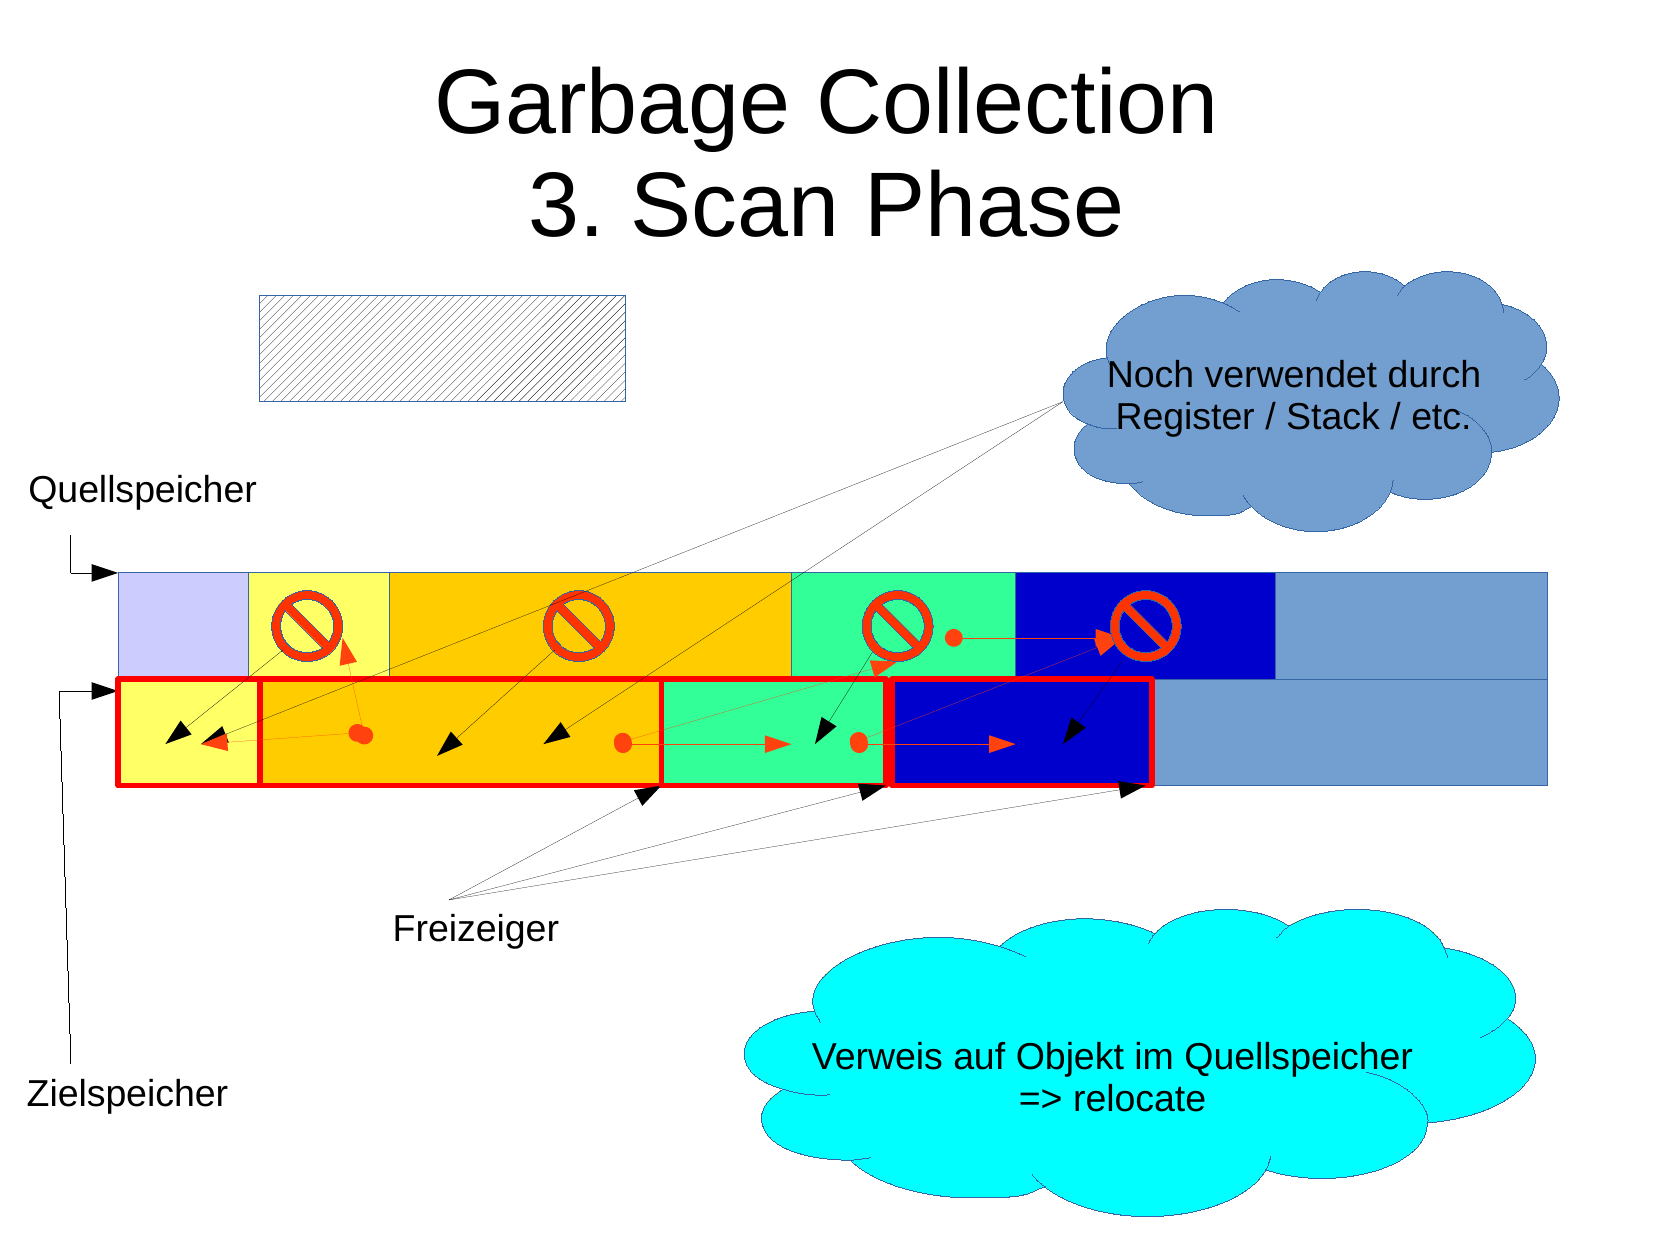

# Garbage Collection 3. Scan Phase
Noch verwendet durch
Register / Stack / etc.
Quellspeicher
Freizeiger
Kein Verweis, alles OK!
Nächstes...
Referenzen enthalten, denen
muss nachgegangen werden...
Broken Heart Flag ist gesetzt, also
Zeiger folgen...
Hier liegt nocht ein Objekt dahinter
=> relocate
Verweis auf Objekt im Quellspeicher
=> relocate
Zielspeicher